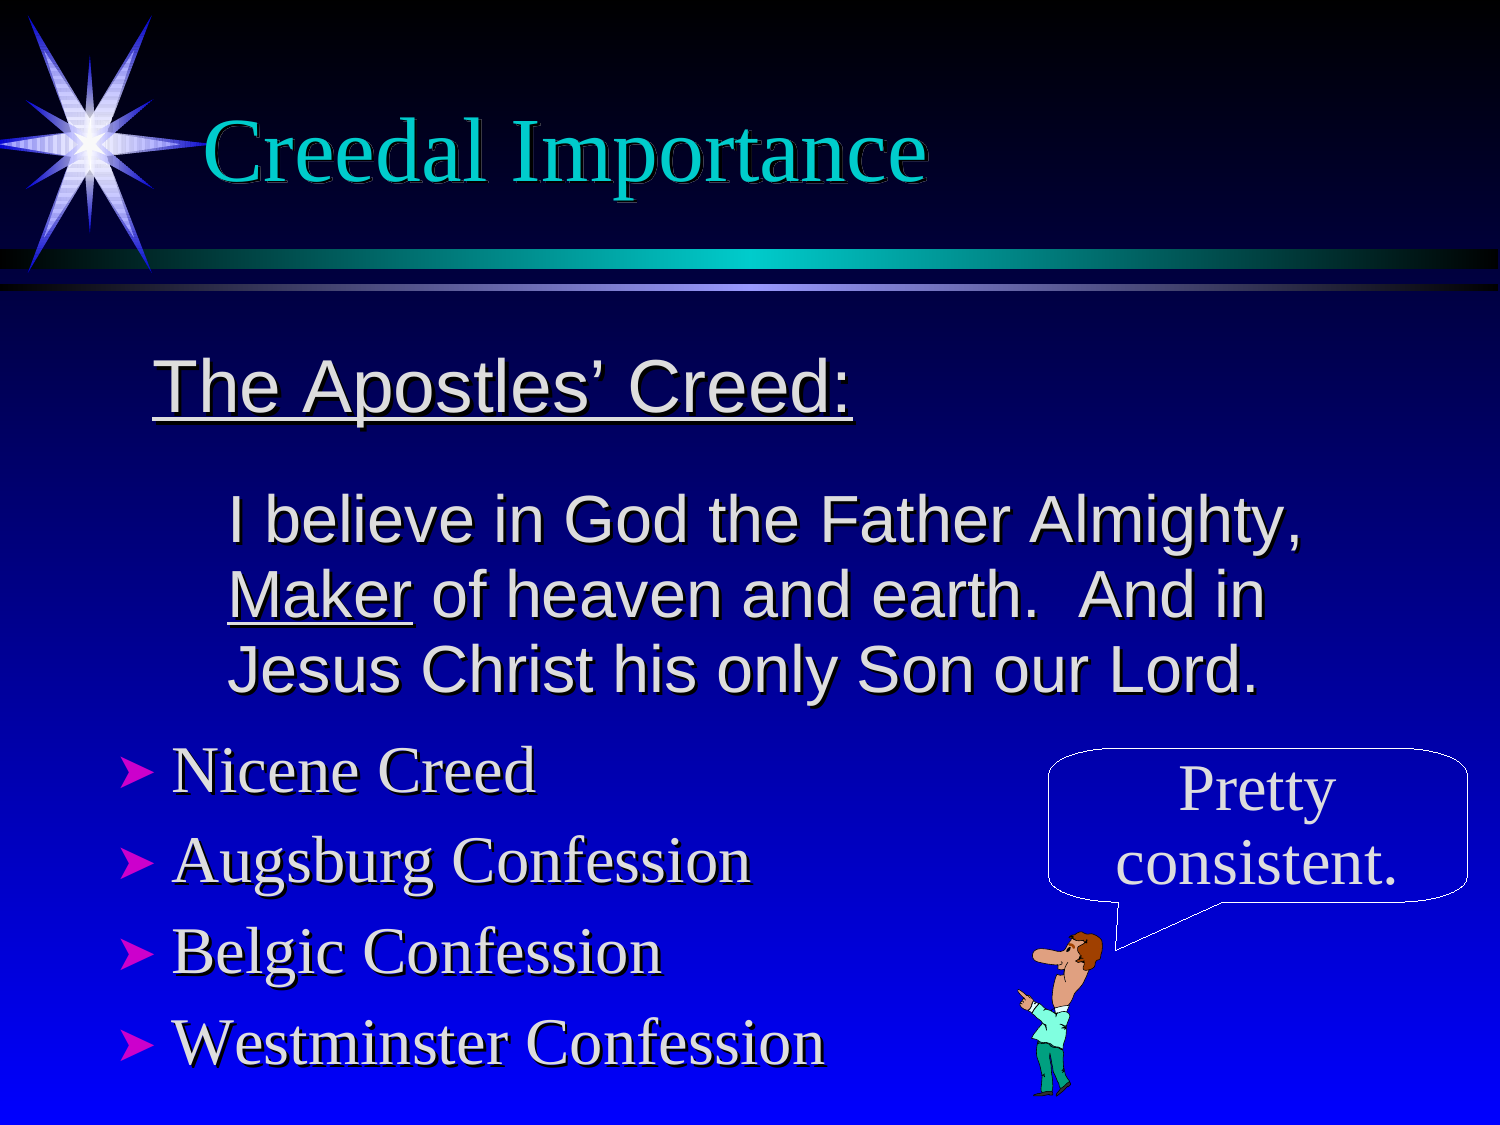

# Creedal Importance
The Apostles’ Creed:
I believe in God the Father Almighty, Maker of heaven and earth. And in Jesus Christ his only Son our Lord.
Nicene Creed
Augsburg Confession
Belgic Confession
Westminster Confession
Pretty consistent.